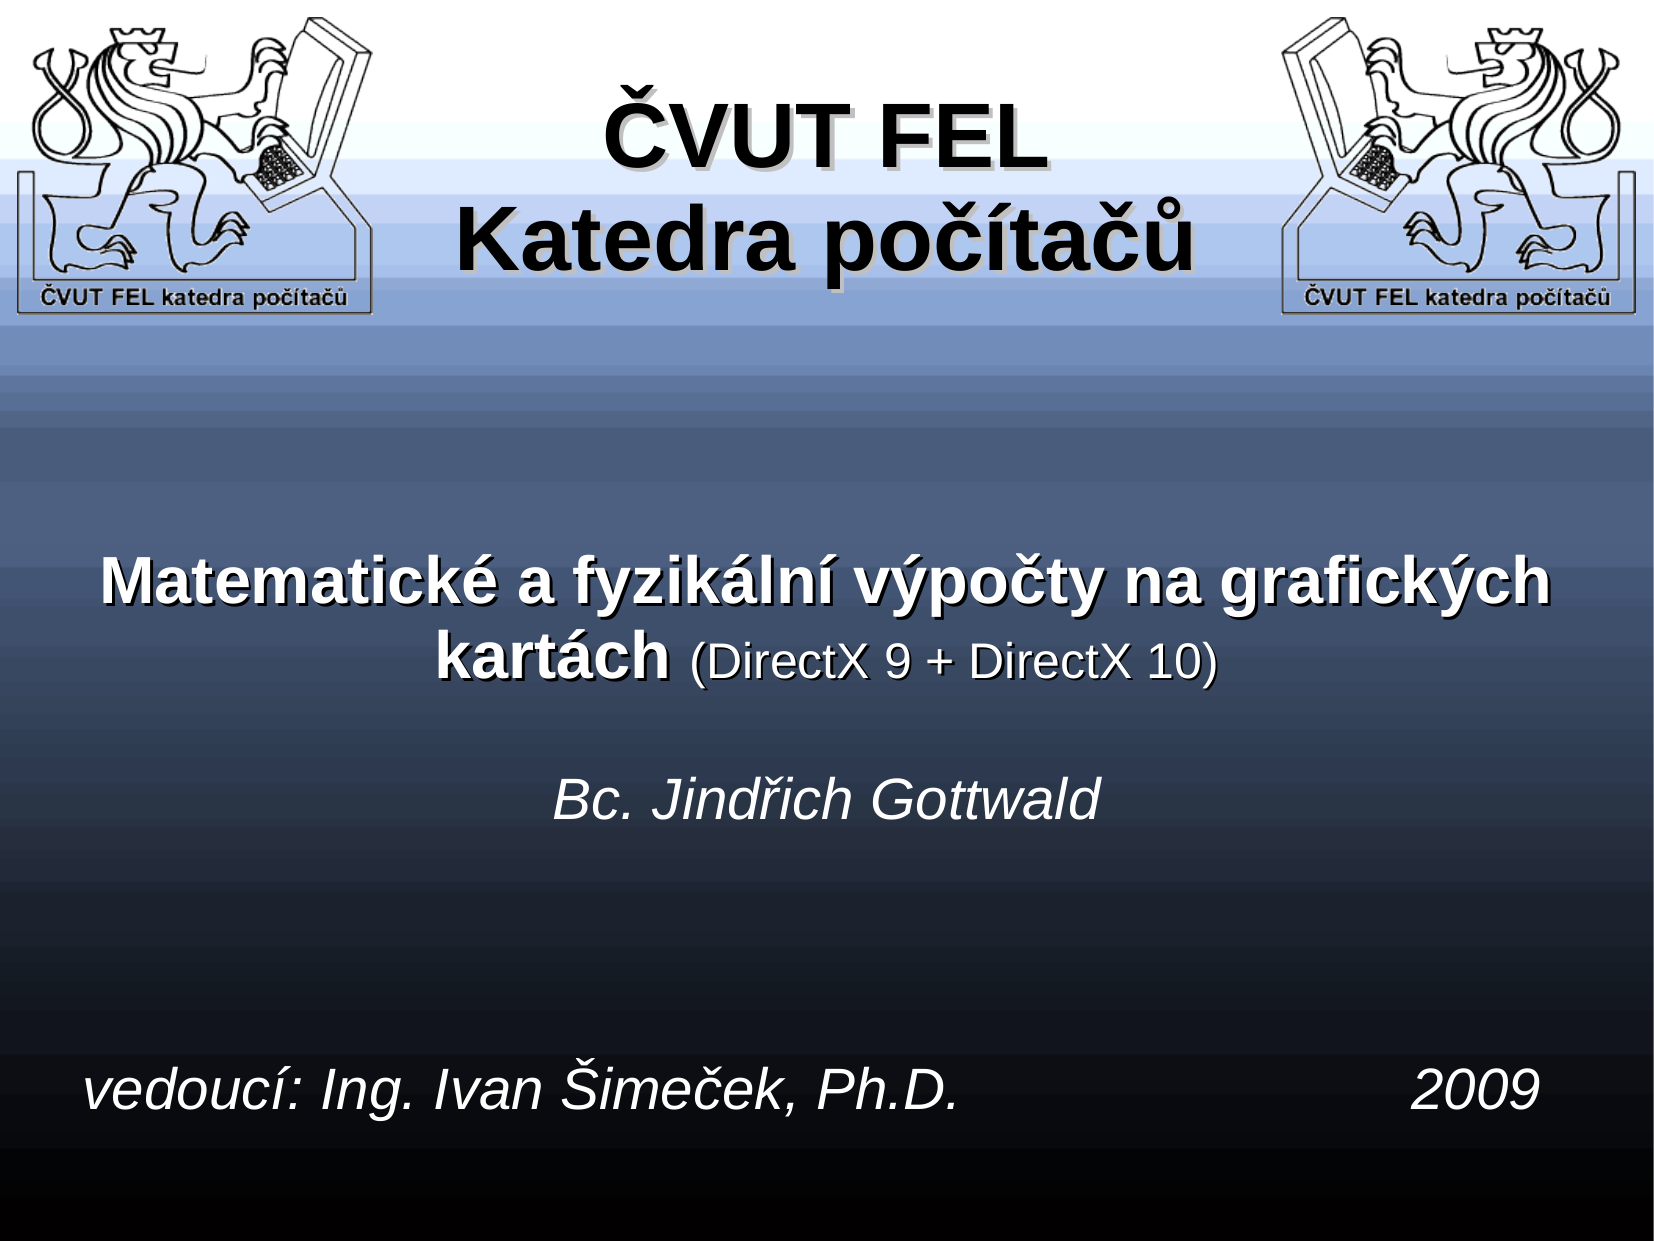

# ČVUT FEL Katedra počítačů
Matematické a fyzikální výpočty na grafických kartách (DirectX 9 + DirectX 10)
Bc. Jindřich Gottwald
vedoucí:	 Ing. Ivan Šimeček, Ph.D.							2009